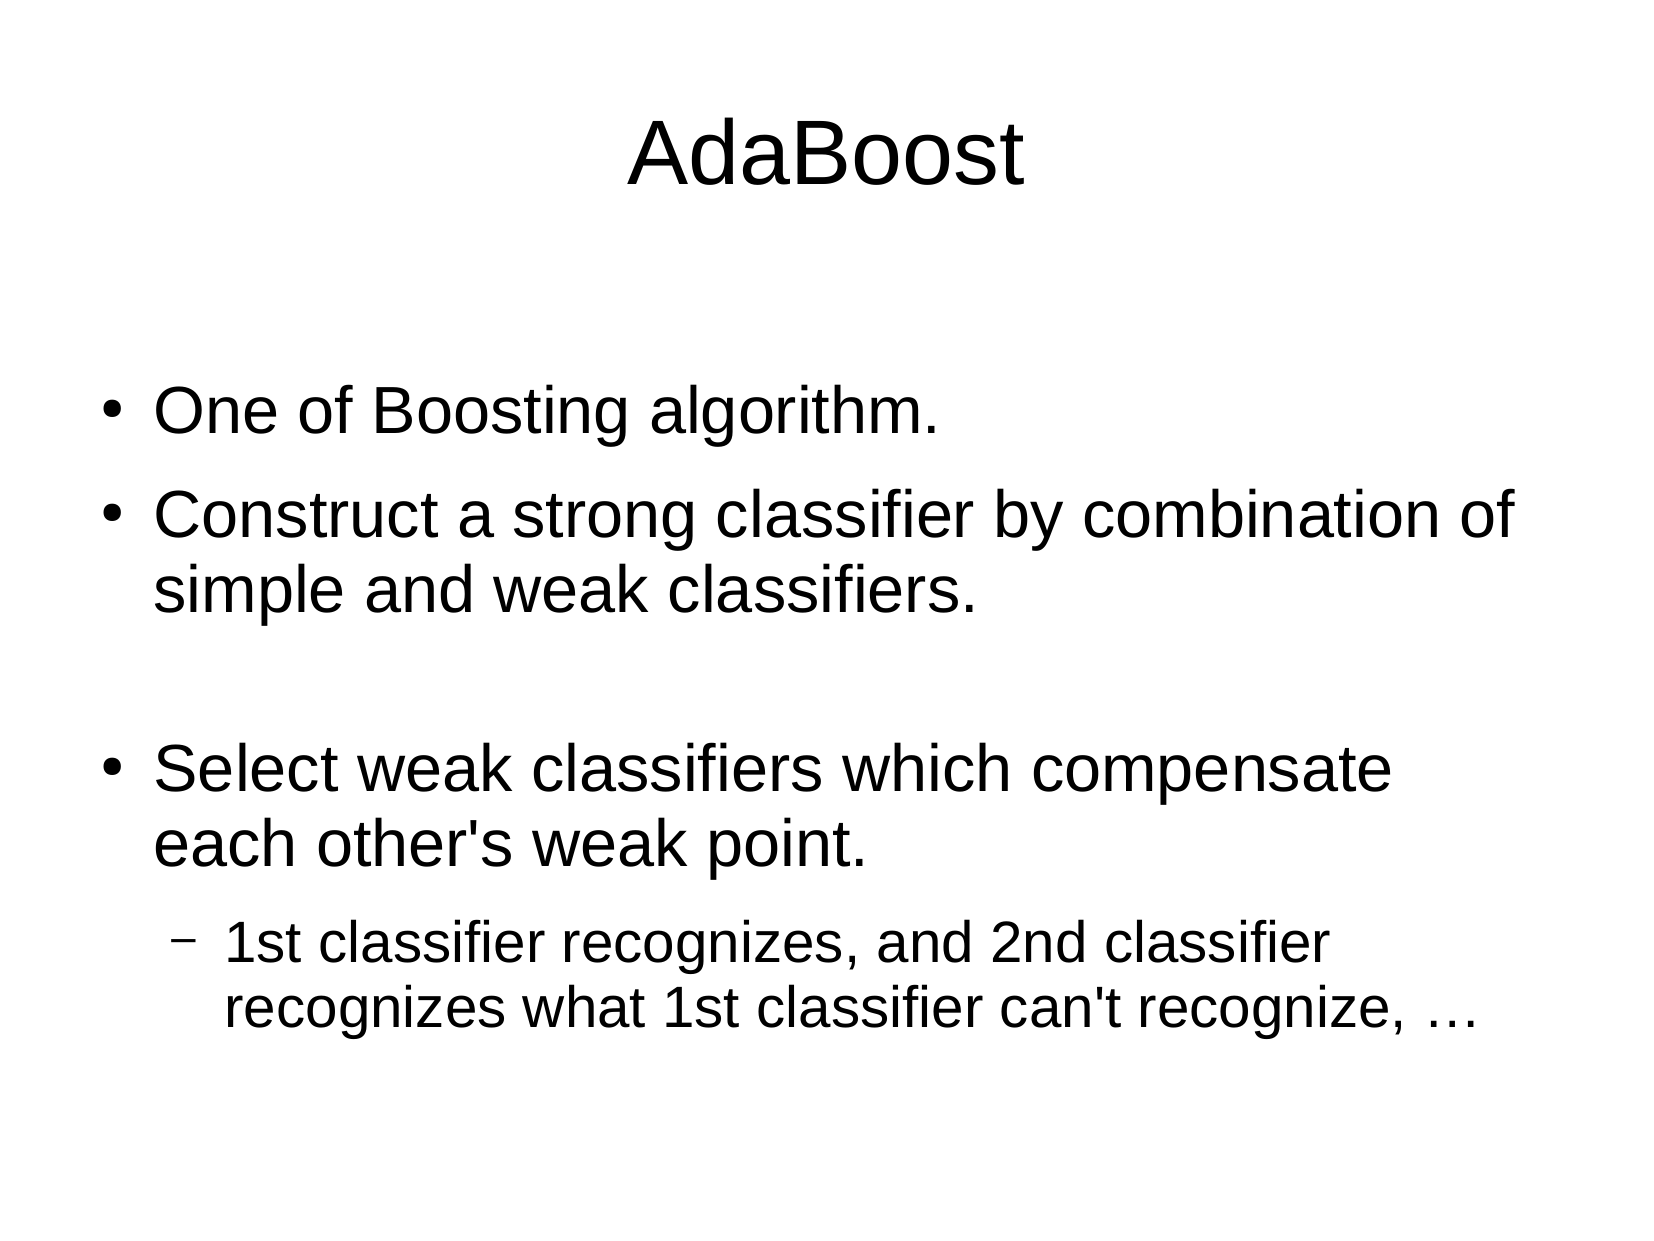

# AdaBoost
One of Boosting algorithm.
Construct a strong classifier by combination of simple and weak classifiers.
Select weak classifiers which compensate each other's weak point.
1st classifier recognizes, and 2nd classifier recognizes what 1st classifier can't recognize, …